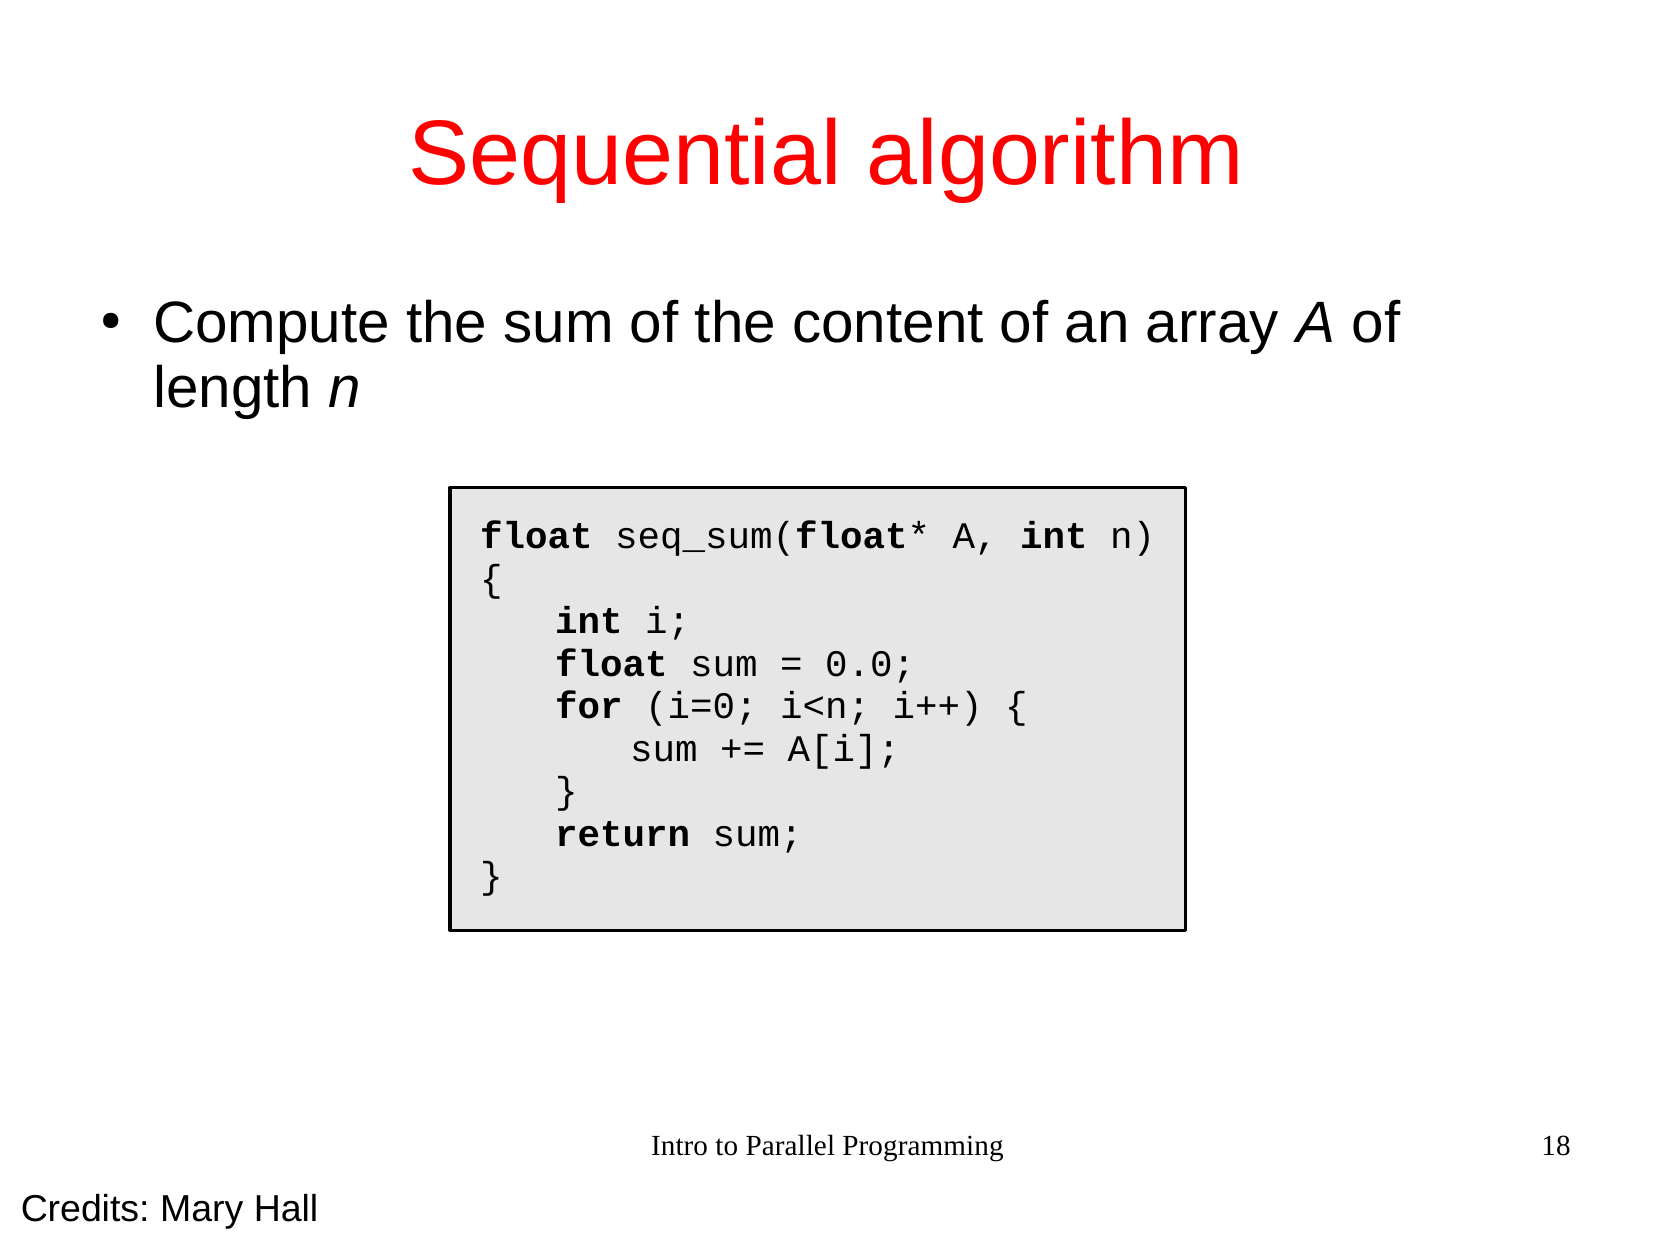

# Sequential algorithm
Compute the sum of the content of an array A of length n
float seq_sum(float* A, int n)
{
	int i;
	float sum = 0.0;
	for (i=0; i<n; i++) {
		sum += A[i];
	}
	return sum;
}
Intro to Parallel Programming
18
Credits: Mary Hall